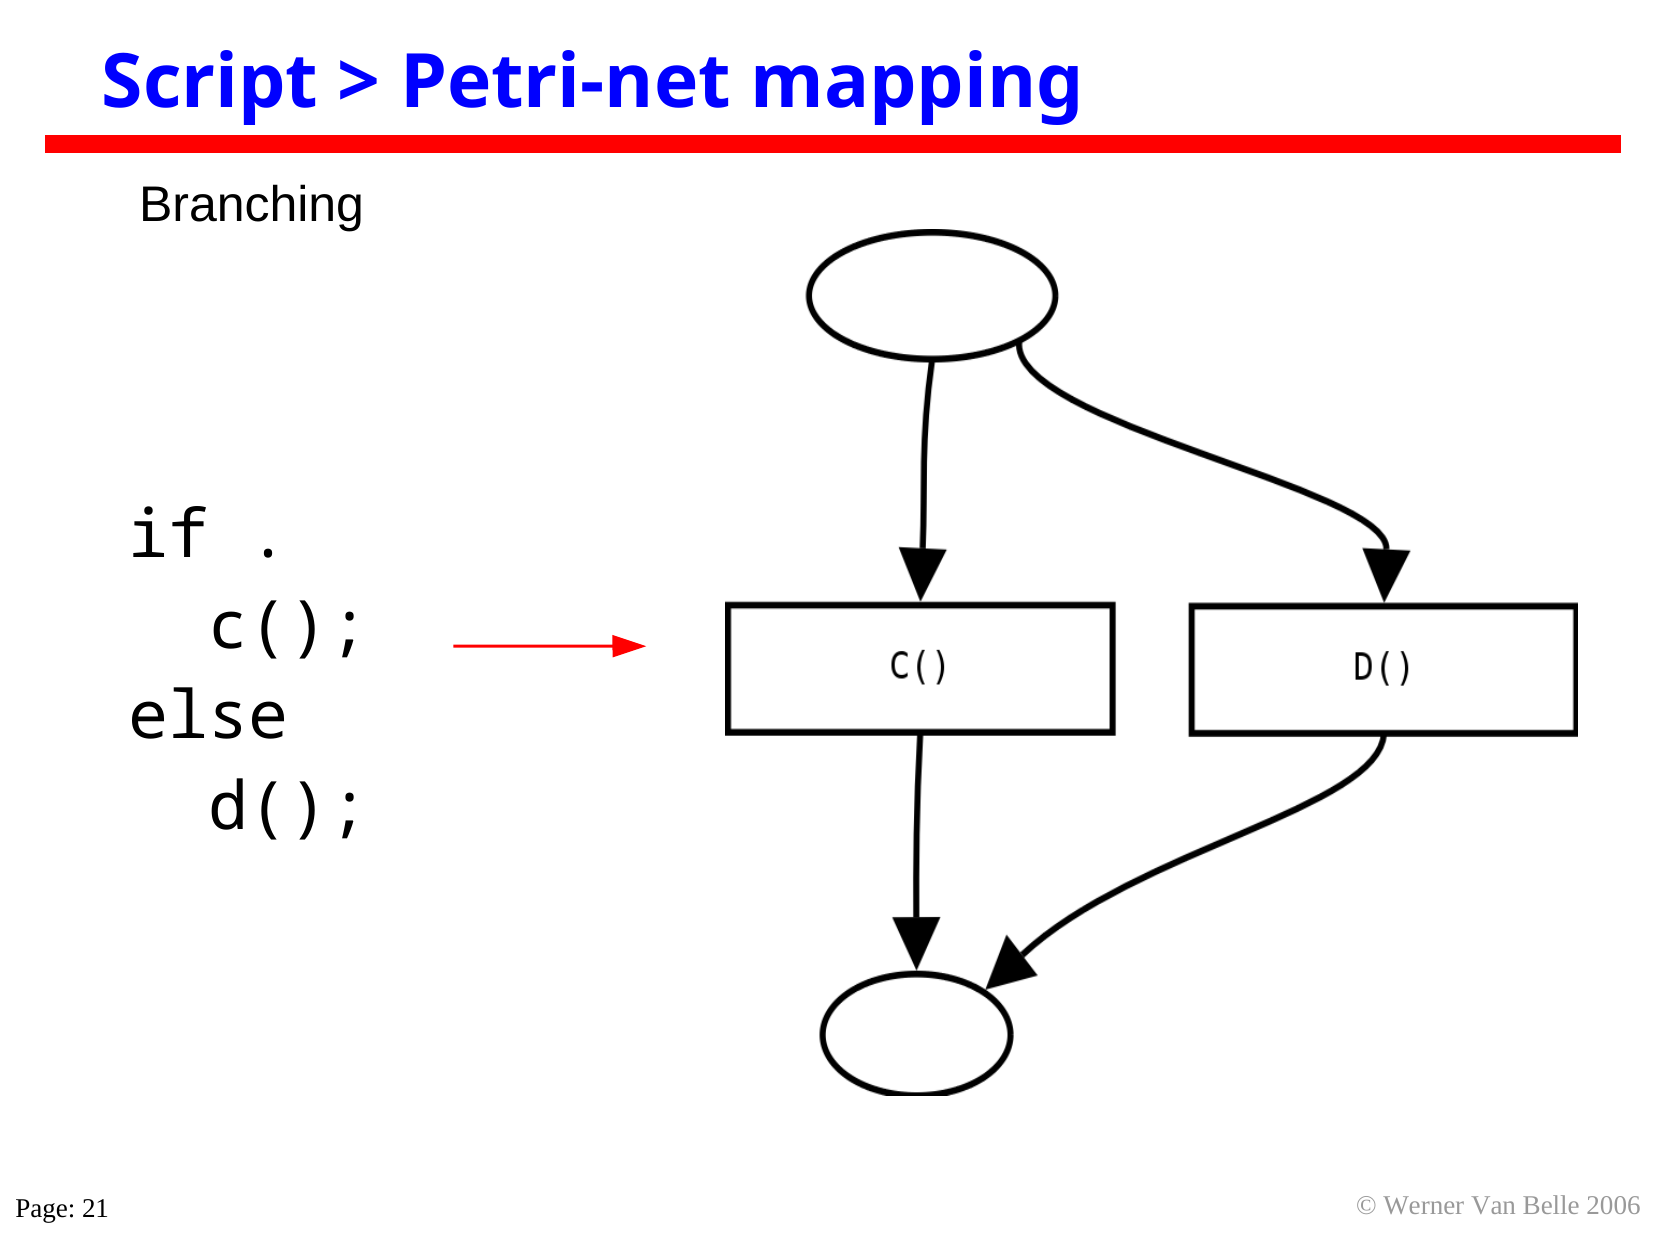

# Script > Petri-net mapping
Branching
if .
 c();
else
 d();